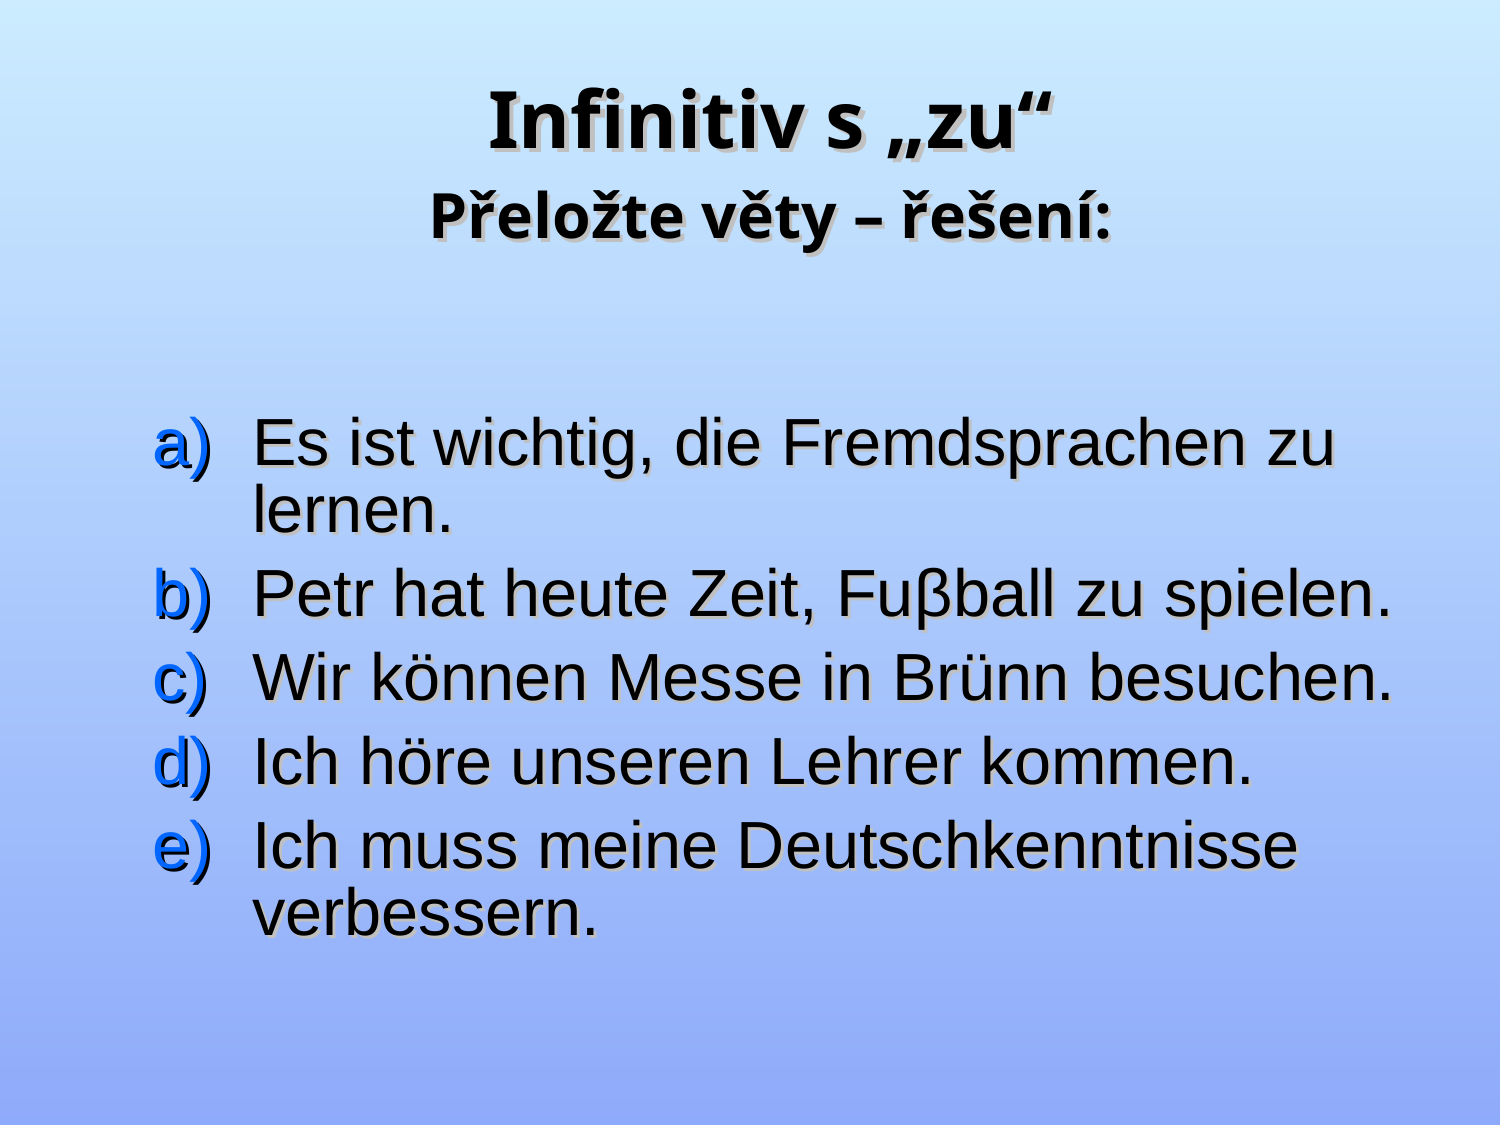

# Infinitiv s „zu“ Přeložte věty – řešení:
Es ist wichtig, die Fremdsprachen zu lernen.
Petr hat heute Zeit, Fuβball zu spielen.
Wir können Messe in Brünn besuchen.
Ich höre unseren Lehrer kommen.
Ich muss meine Deutschkenntnisse verbessern.